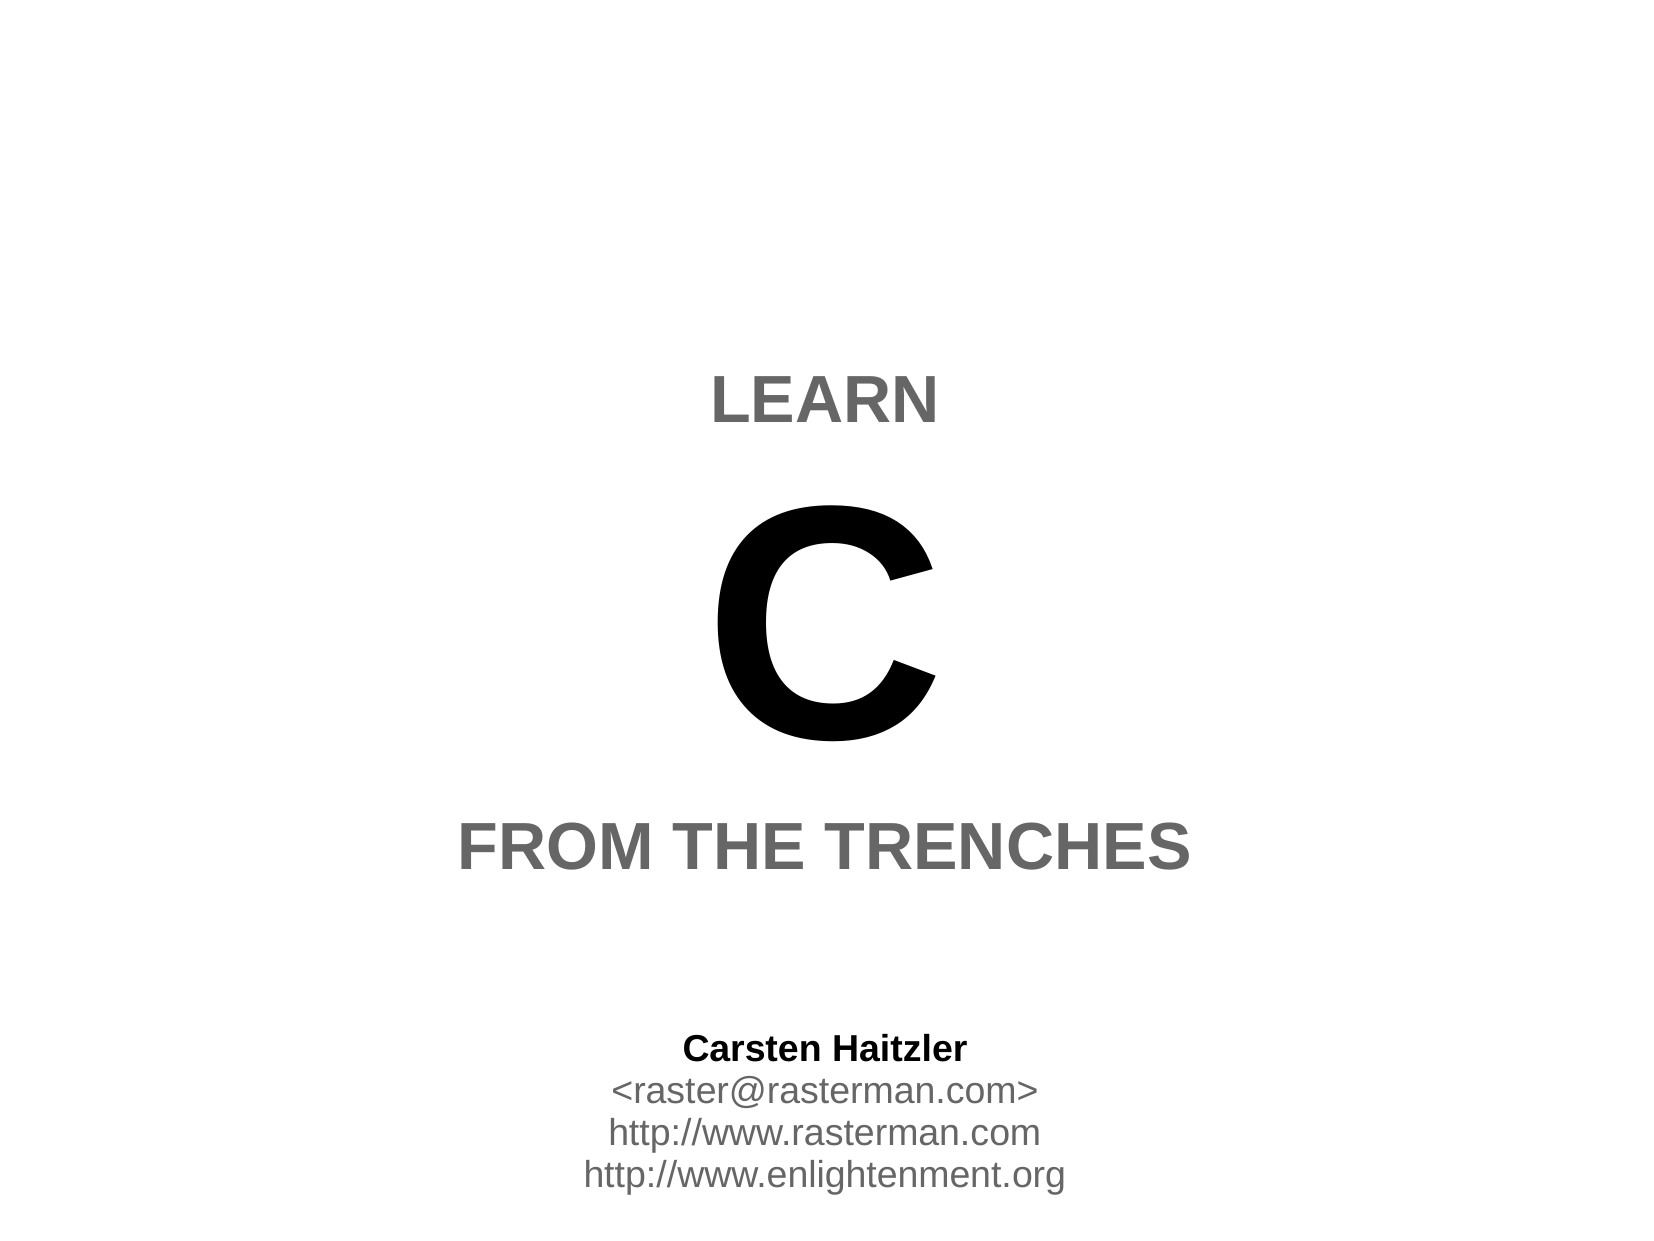

# LEARN
C
FROM THE TRENCHES
Carsten Haitzler
<raster@rasterman.com>
http://www.rasterman.com
http://www.enlightenment.org